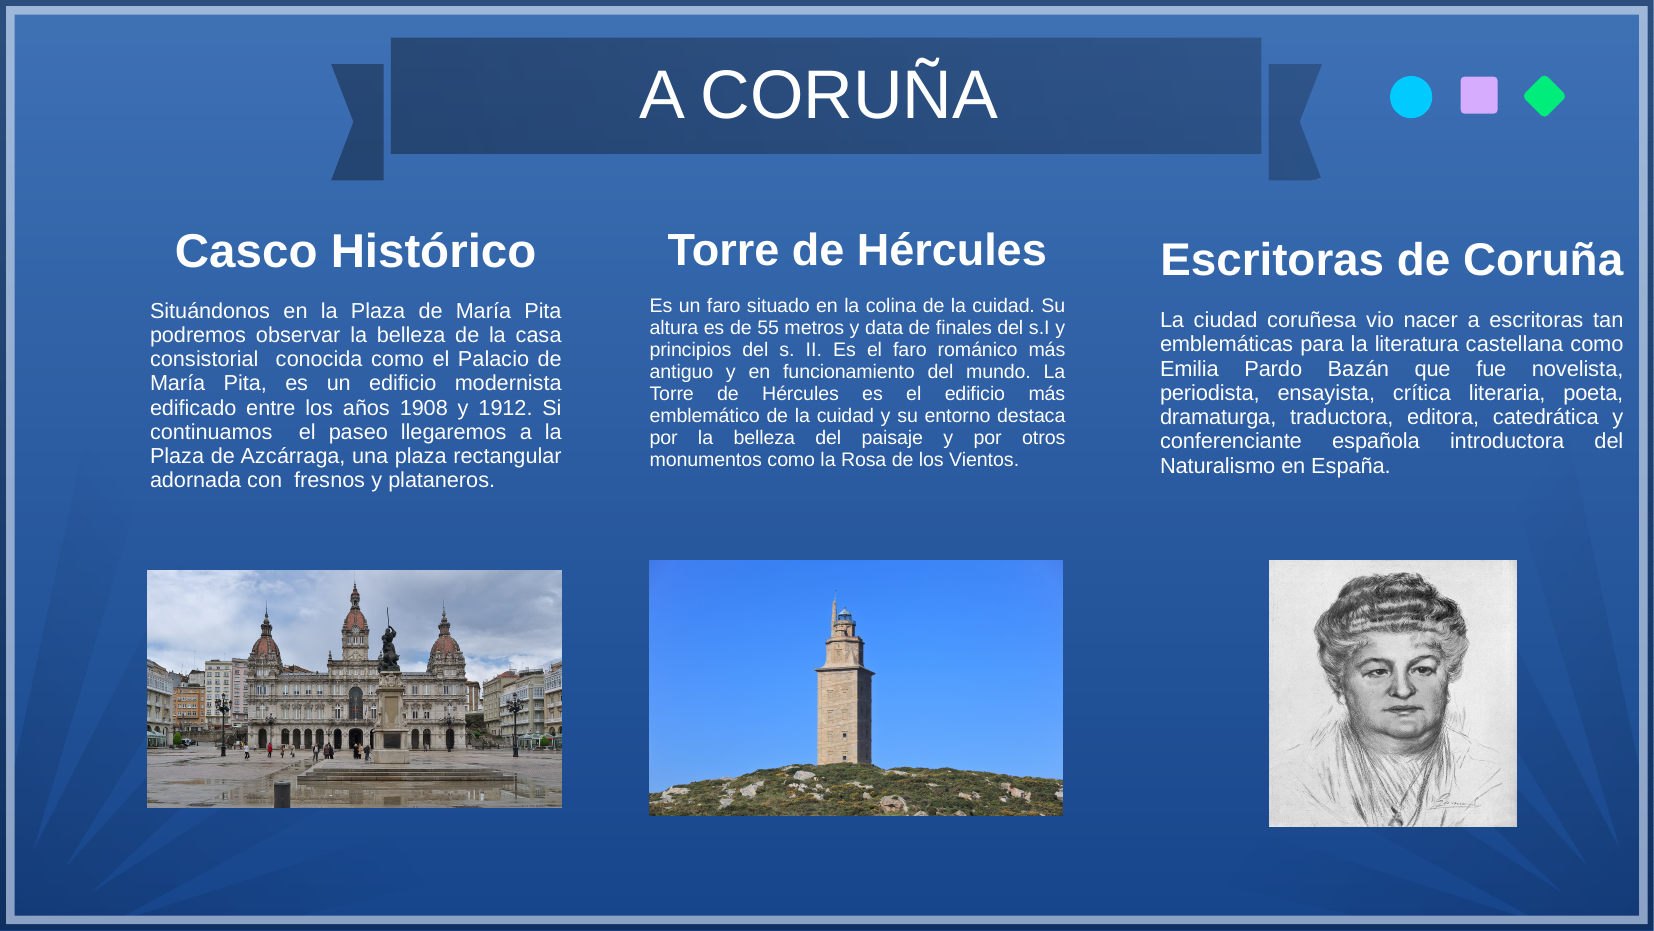

# A CORUÑA
Casco Histórico
Situándonos en la Plaza de María Pita podremos observar la belleza de la casa consistorial conocida como el Palacio de María Pita, es un edificio modernista edificado entre los años 1908 y 1912. Si continuamos el paseo llegaremos a la Plaza de Azcárraga, una plaza rectangular adornada con fresnos y plataneros.
Torre de Hércules
Es un faro situado en la colina de la cuidad. Su altura es de 55 metros y data de finales del s.I y principios del s. II. Es el faro románico más antiguo y en funcionamiento del mundo. La Torre de Hércules es el edificio más emblemático de la cuidad y su entorno destaca por la belleza del paisaje y por otros monumentos como la Rosa de los Vientos.
Escritoras de Coruña
La ciudad coruñesa vio nacer a escritoras tan emblemáticas para la literatura castellana como Emilia Pardo Bazán que fue novelista, periodista, ensayista, crítica literaria, poeta, dramaturga, traductora, editora, catedrática y conferenciante española introductora del Naturalismo en España.